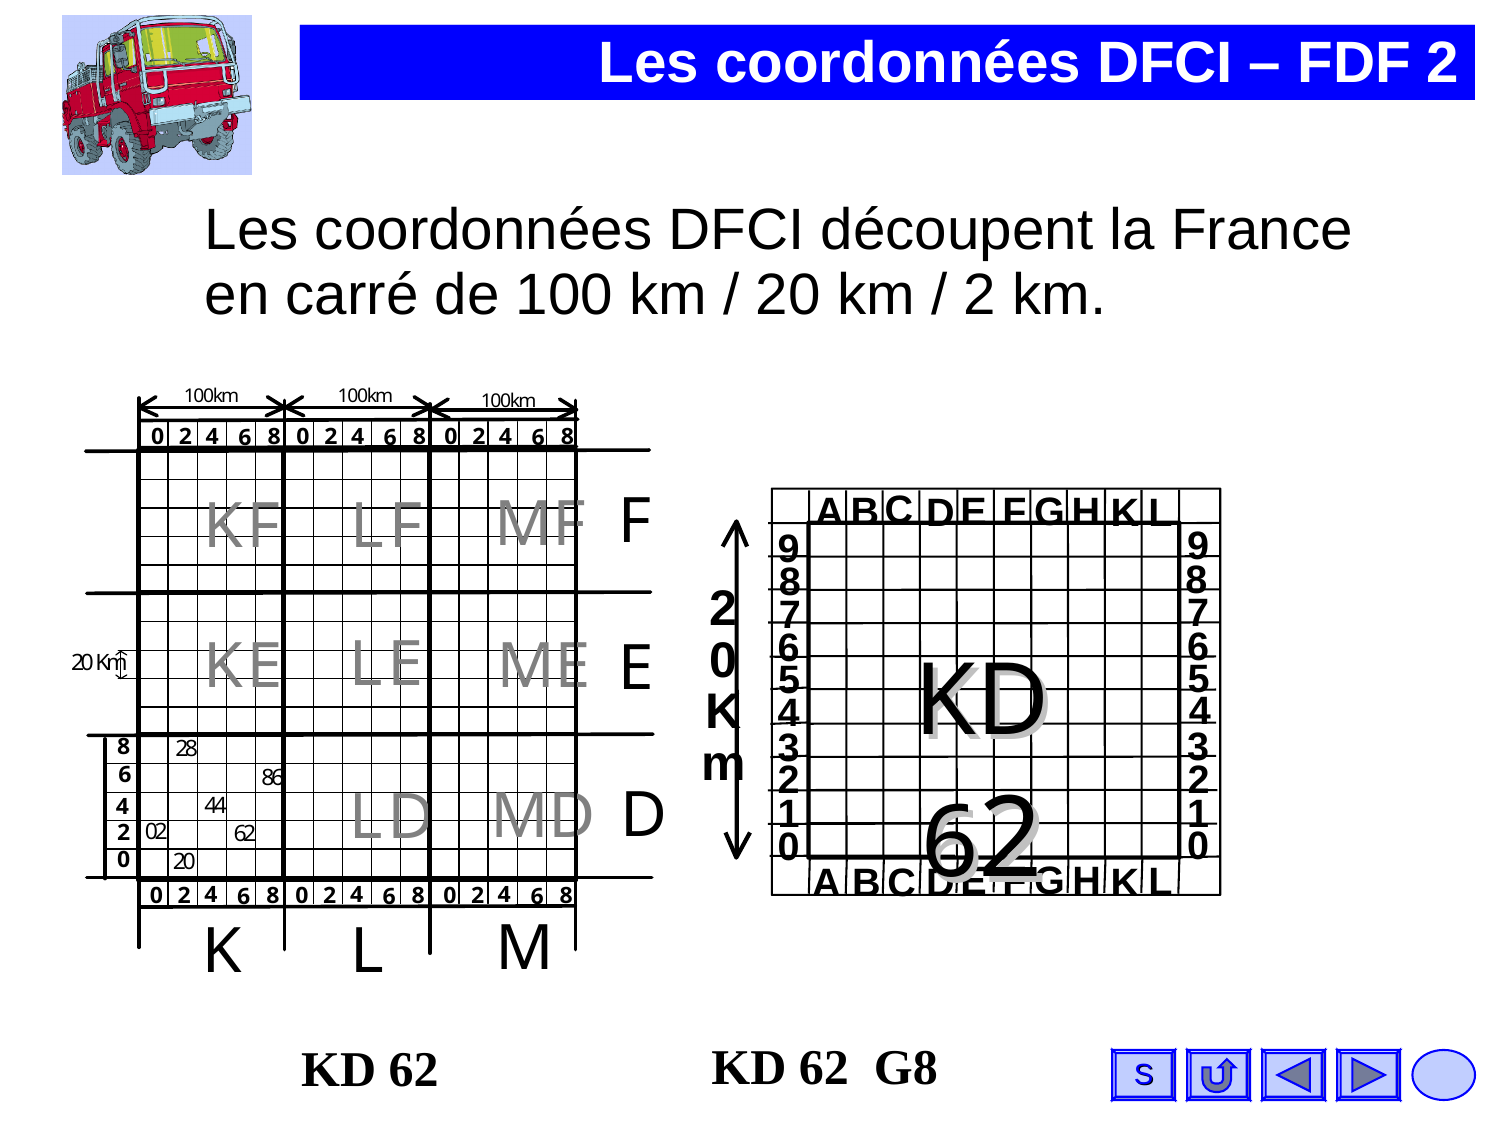

Les coordonnées DFCI – FDF 2
Les coordonnées DFCI découpent la France
en carré de 100 km / 20 km / 2 km.
C
A
B
E
F
G
H
L
D
K
9
9
8
8
7
7
6
6
KD 62
5
5
4
4
3
3
2
2
1
1
0
0
E
F
G
H
L
A
C
D
K
B
2
0
K
m
KD 62 G8
KD 62